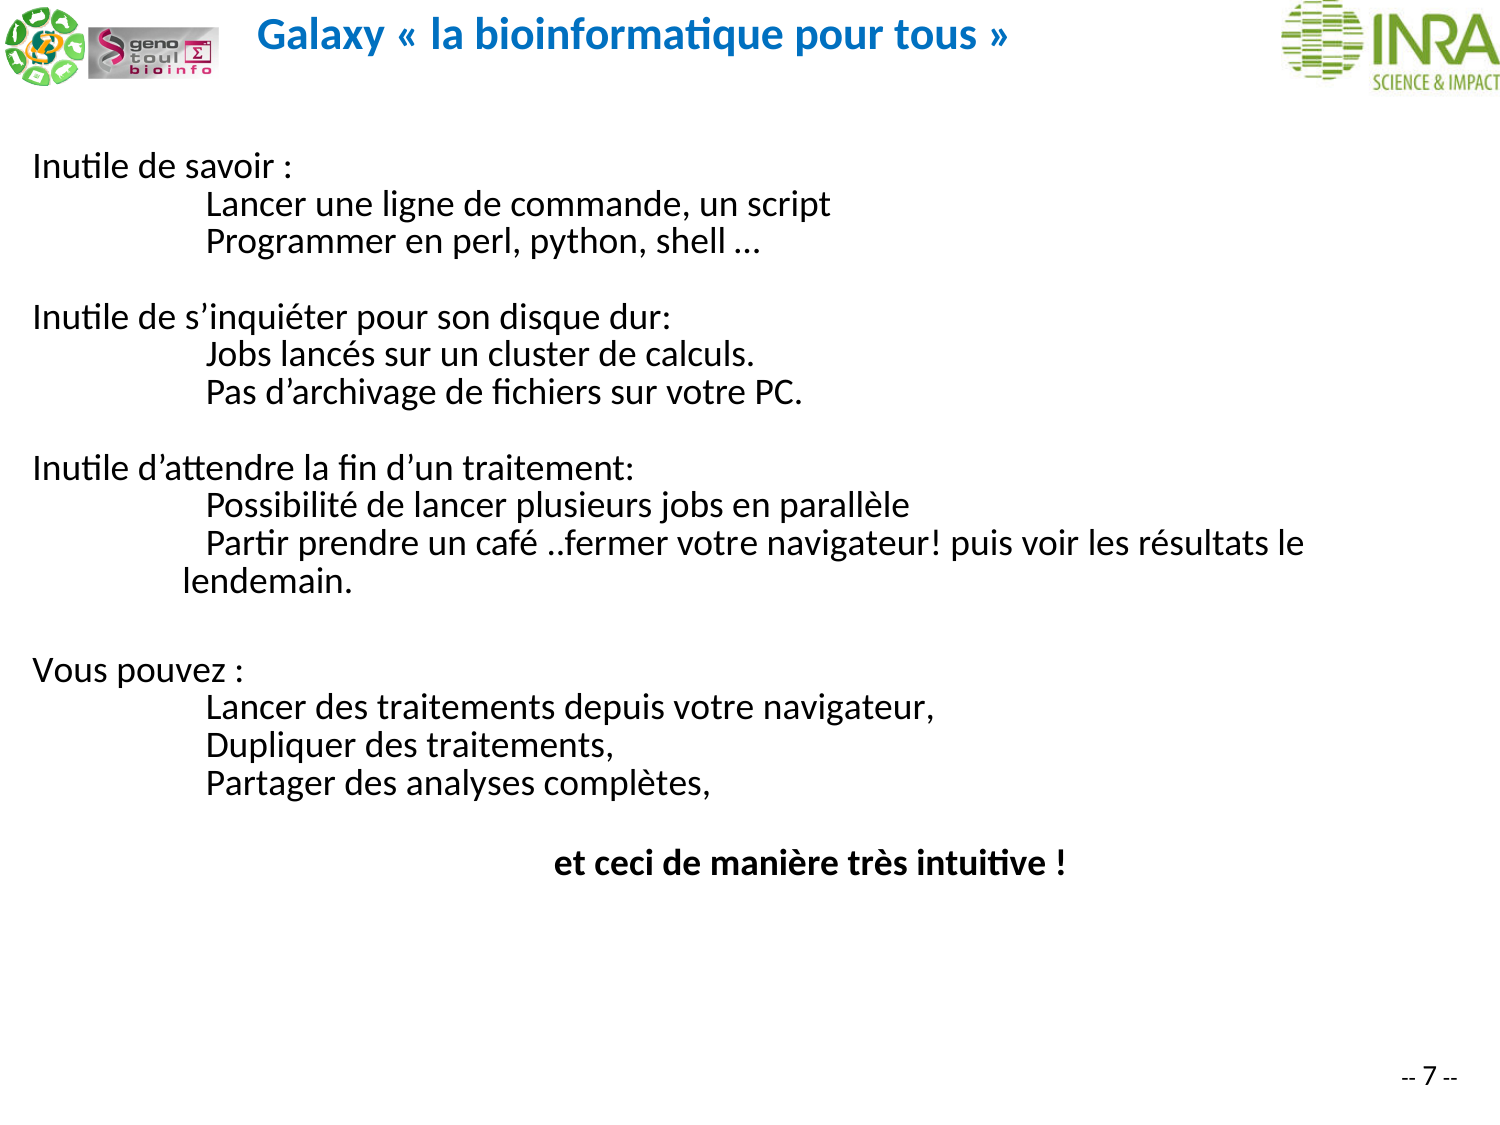

Galaxy « la bioinformatique pour tous »
Inutile de savoir :
Lancer une ligne de commande, un script
Programmer en perl, python, shell …
Inutile de s’inquiéter pour son disque dur:
Jobs lancés sur un cluster de calculs.
Pas d’archivage de fichiers sur votre PC.
Inutile d’attendre la fin d’un traitement:
Possibilité de lancer plusieurs jobs en parallèle
Partir prendre un café ..fermer votre navigateur! puis voir les résultats le lendemain.
Vous pouvez :
Lancer des traitements depuis votre navigateur,
Dupliquer des traitements,
Partager des analyses complètes,
			et ceci de manière très intuitive !